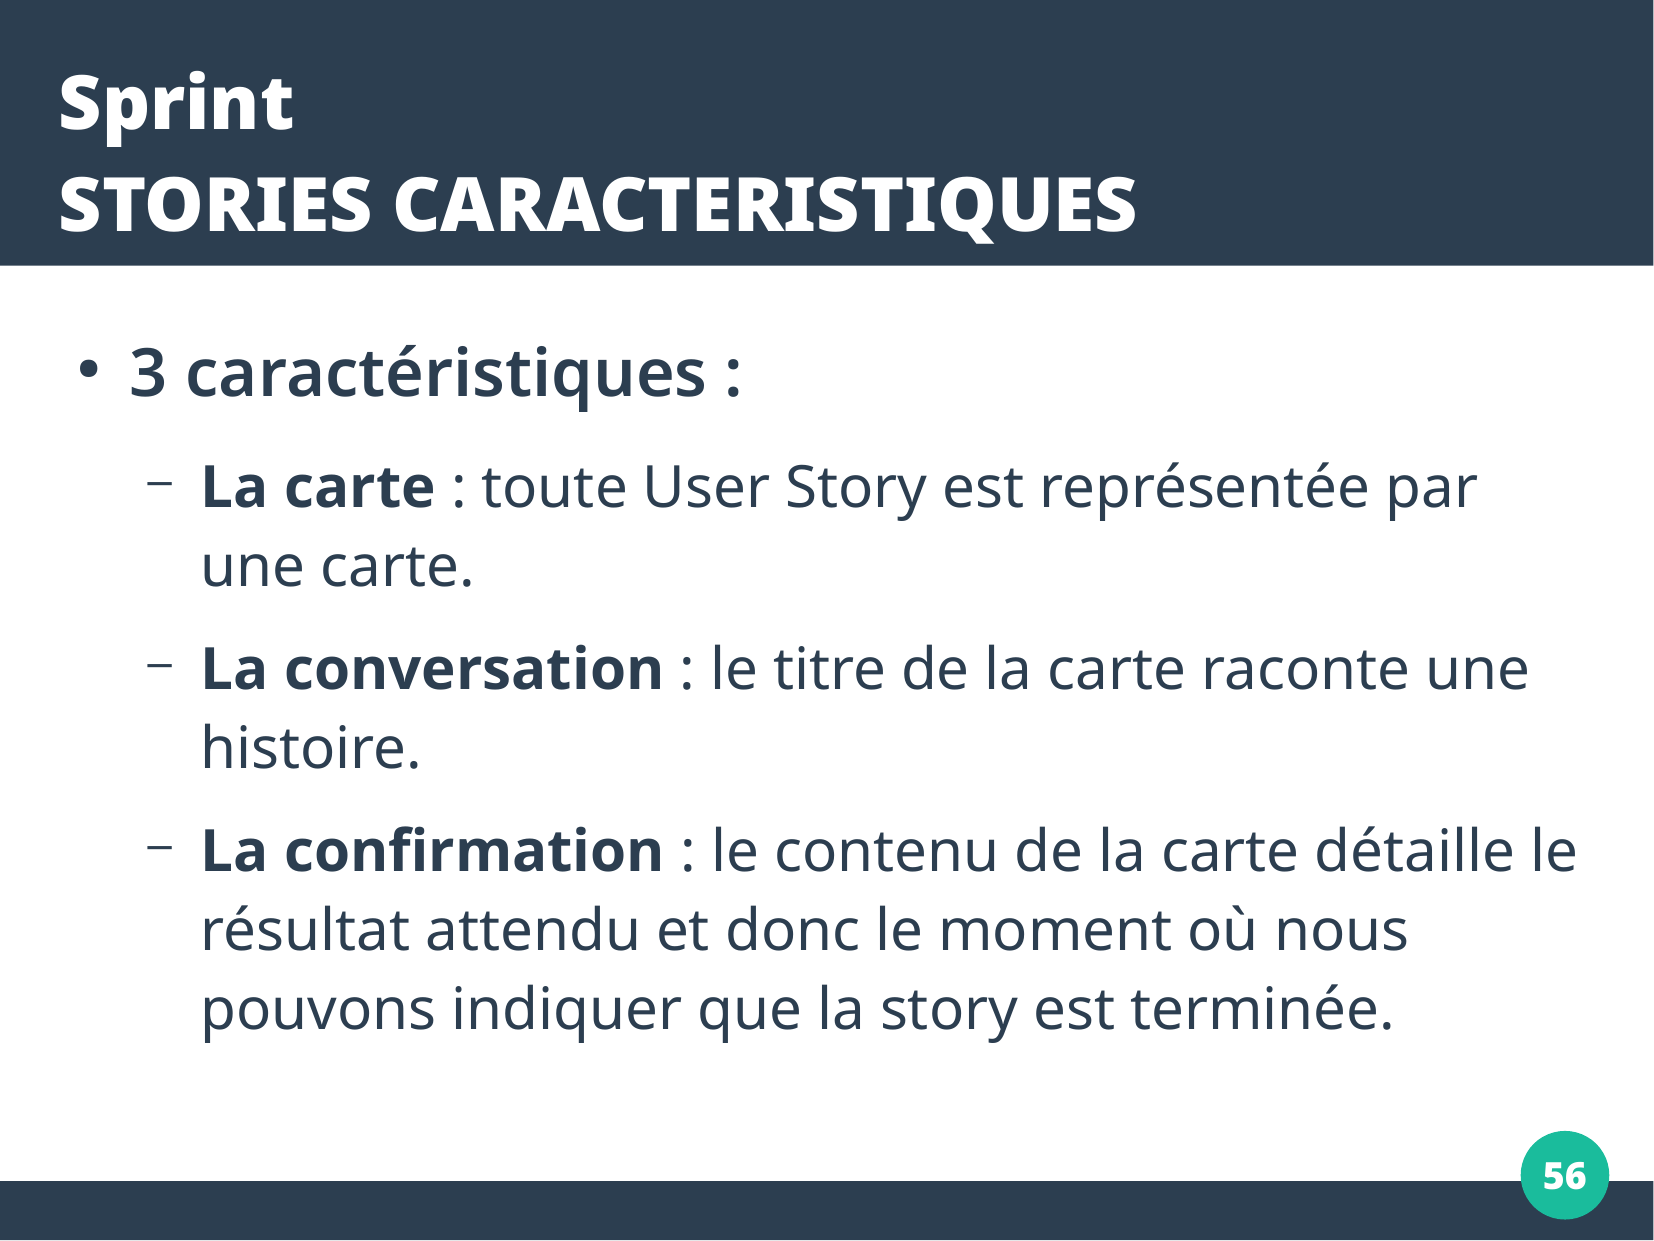

# Sprint STORIES CARACTERISTIQUES
3 caractéristiques :
La carte : toute User Story est représentée par une carte.
La conversation : le titre de la carte raconte une histoire.
La confirmation : le contenu de la carte détaille le résultat attendu et donc le moment où nous pouvons indiquer que la story est terminée.
56